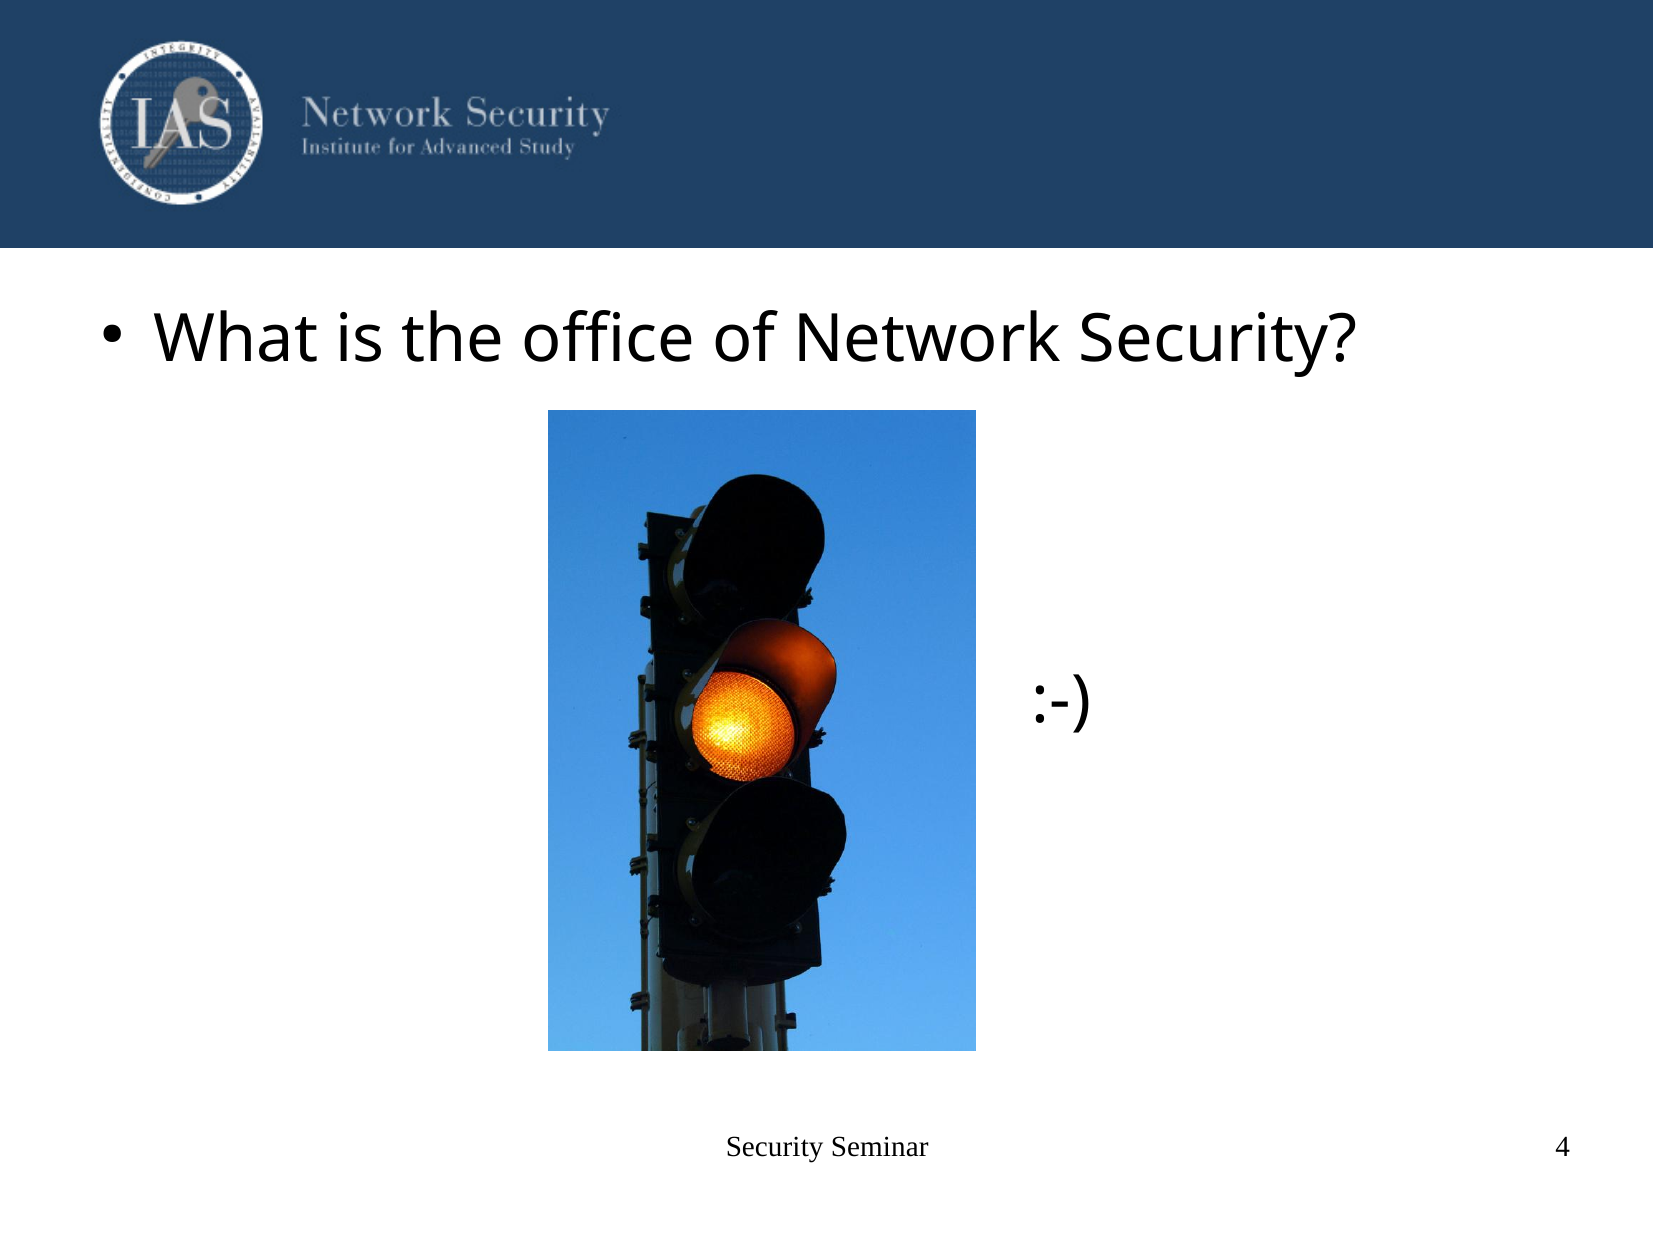

# What is the office of Network Security?
 :-)
Security Seminar
4